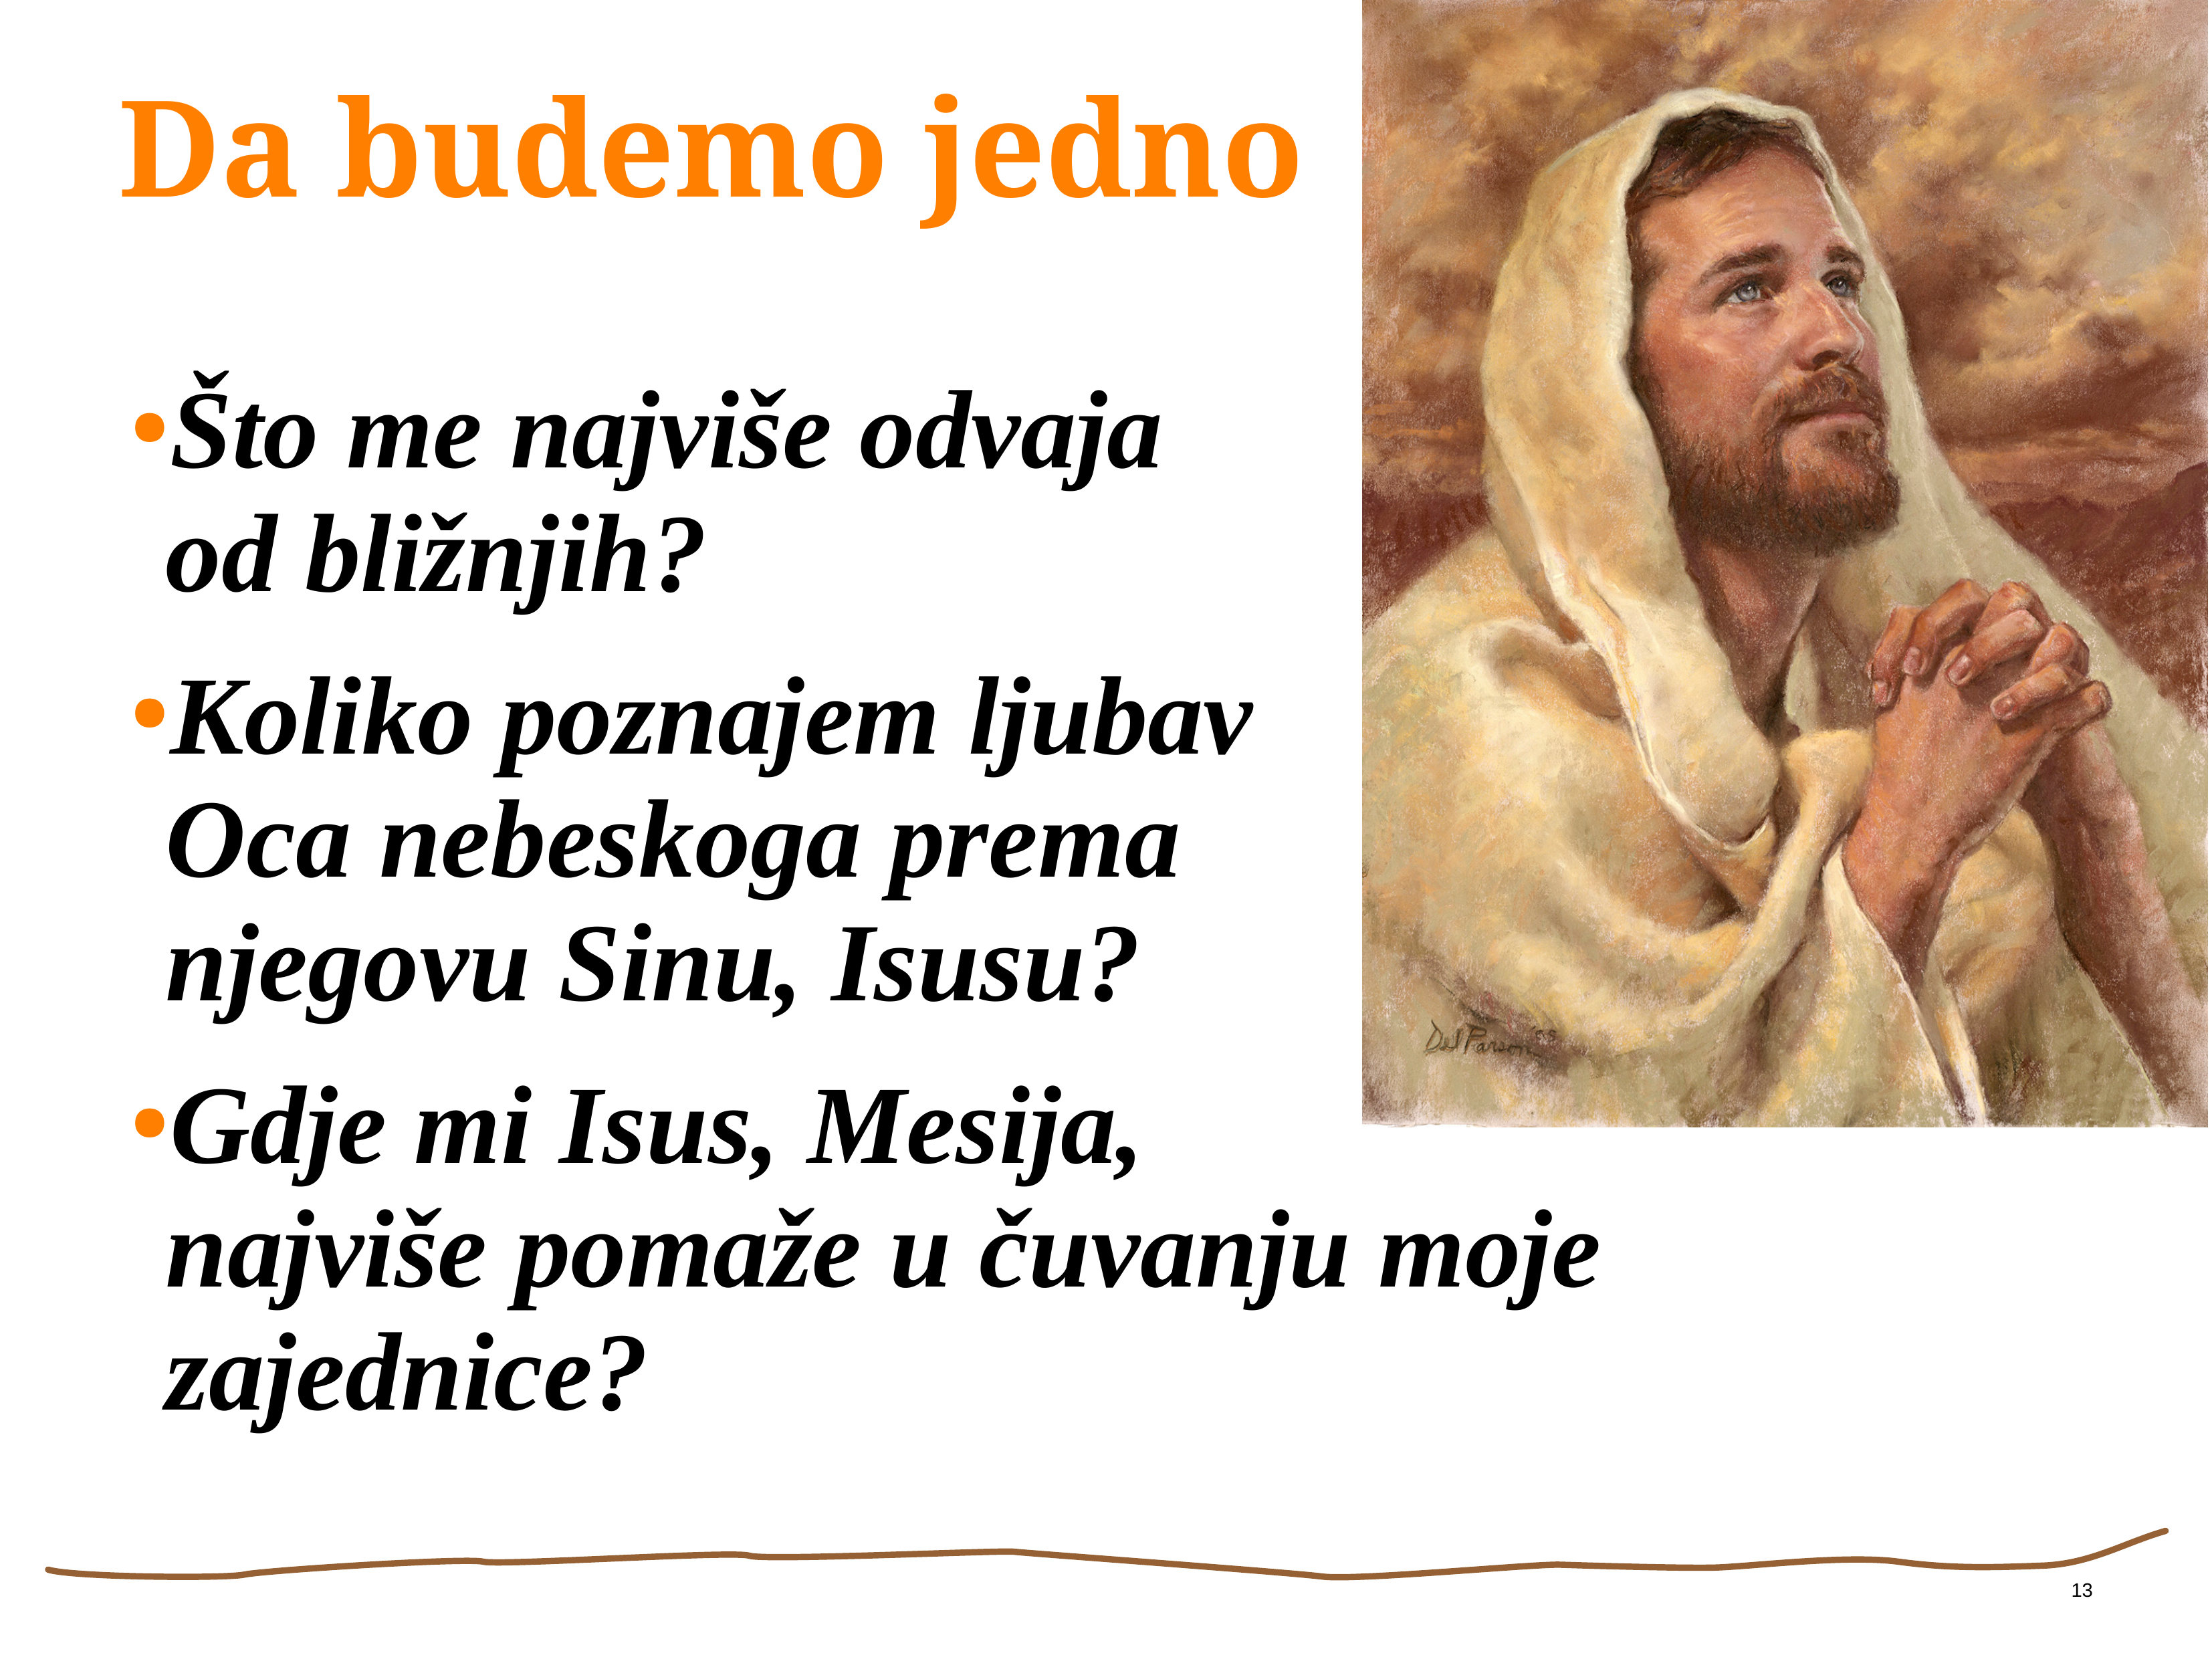

# Da budemo jedno
Što me najviše odvaja
od bližnjih?
Koliko poznajem ljubav
Oca nebeskoga prema
njegovu Sinu, Isusu?
Gdje mi Isus, Mesija,
najviše pomaže u čuvanju moje zajednice?
13